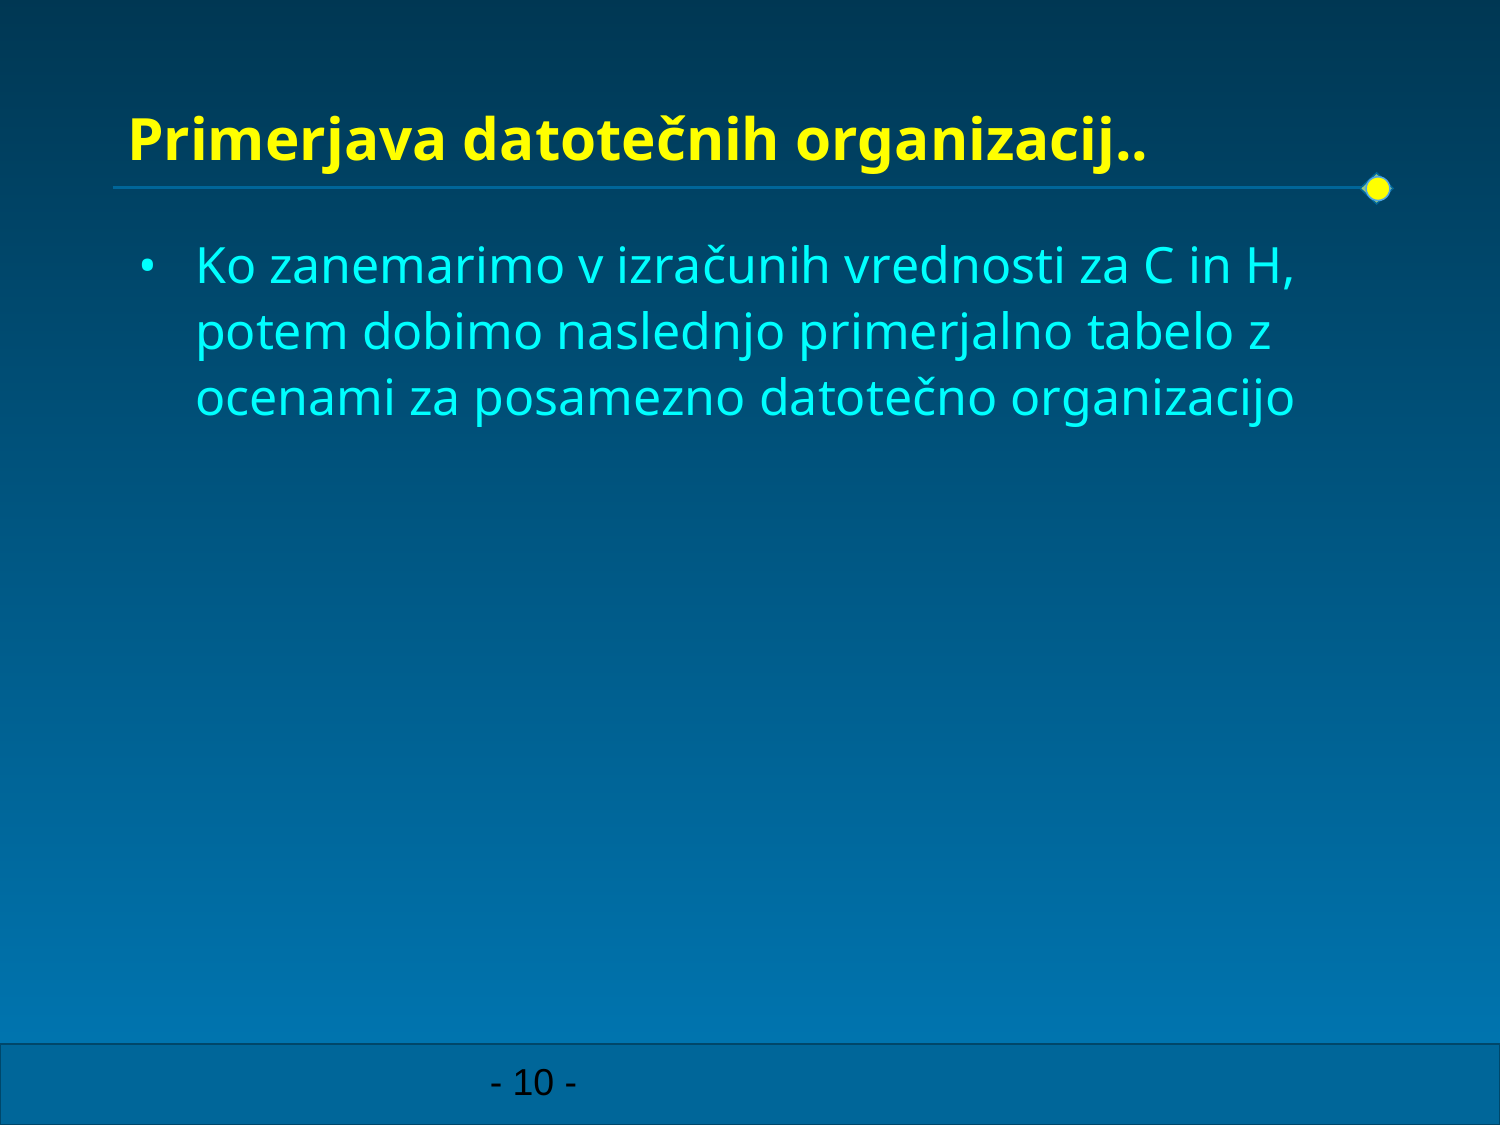

# Primerjava datotečnih organizacij..
Ko zanemarimo v izračunih vrednosti za C in H, potem dobimo naslednjo primerjalno tabelo z ocenami za posamezno datotečno organizacijo